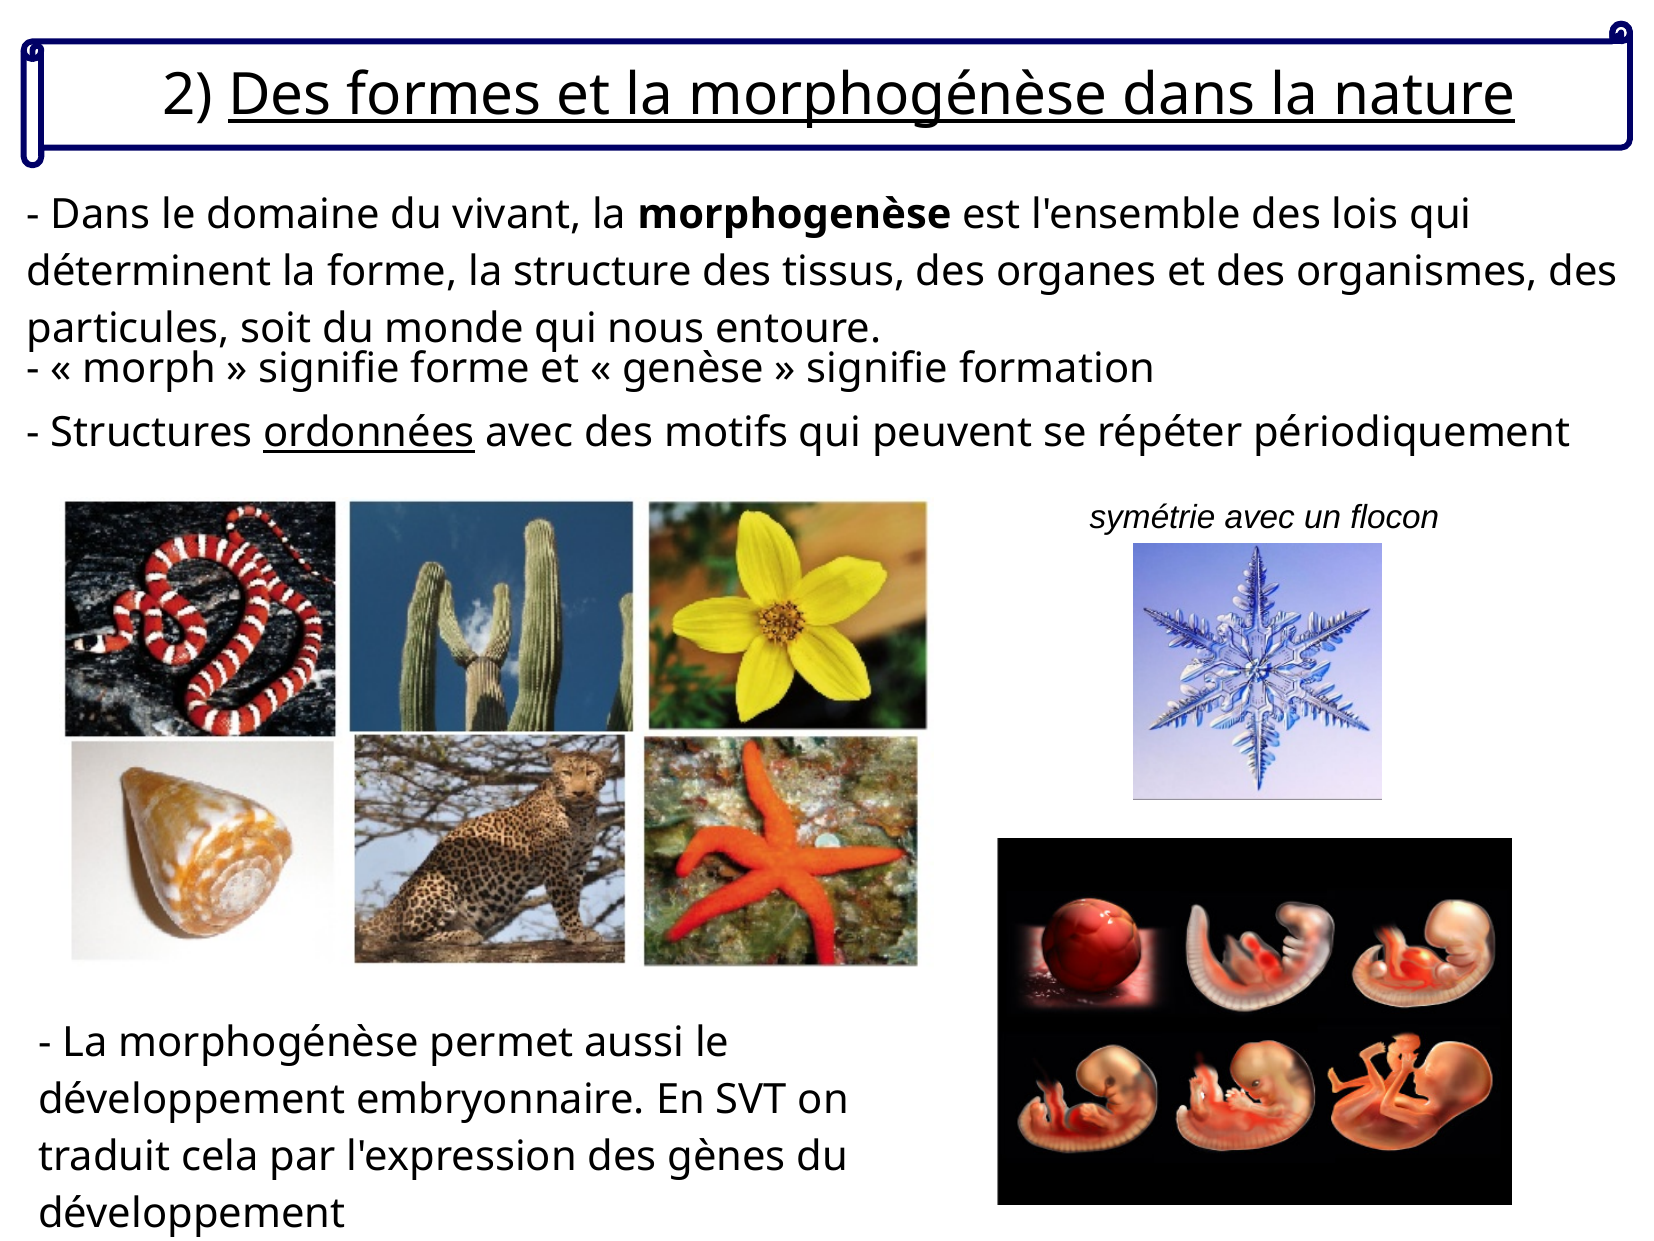

2) Des formes et la morphogénèse dans la nature
- Dans le domaine du vivant, la morphogenèse est l'ensemble des lois qui déterminent la forme, la structure des tissus, des organes et des organismes, des particules, soit du monde qui nous entoure.
- « morph » signifie forme et « genèse » signifie formation
- Structures ordonnées avec des motifs qui peuvent se répéter périodiquement
symétrie avec un flocon
- La morphogénèse permet aussi le développement embryonnaire. En SVT on traduit cela par l'expression des gènes du développement